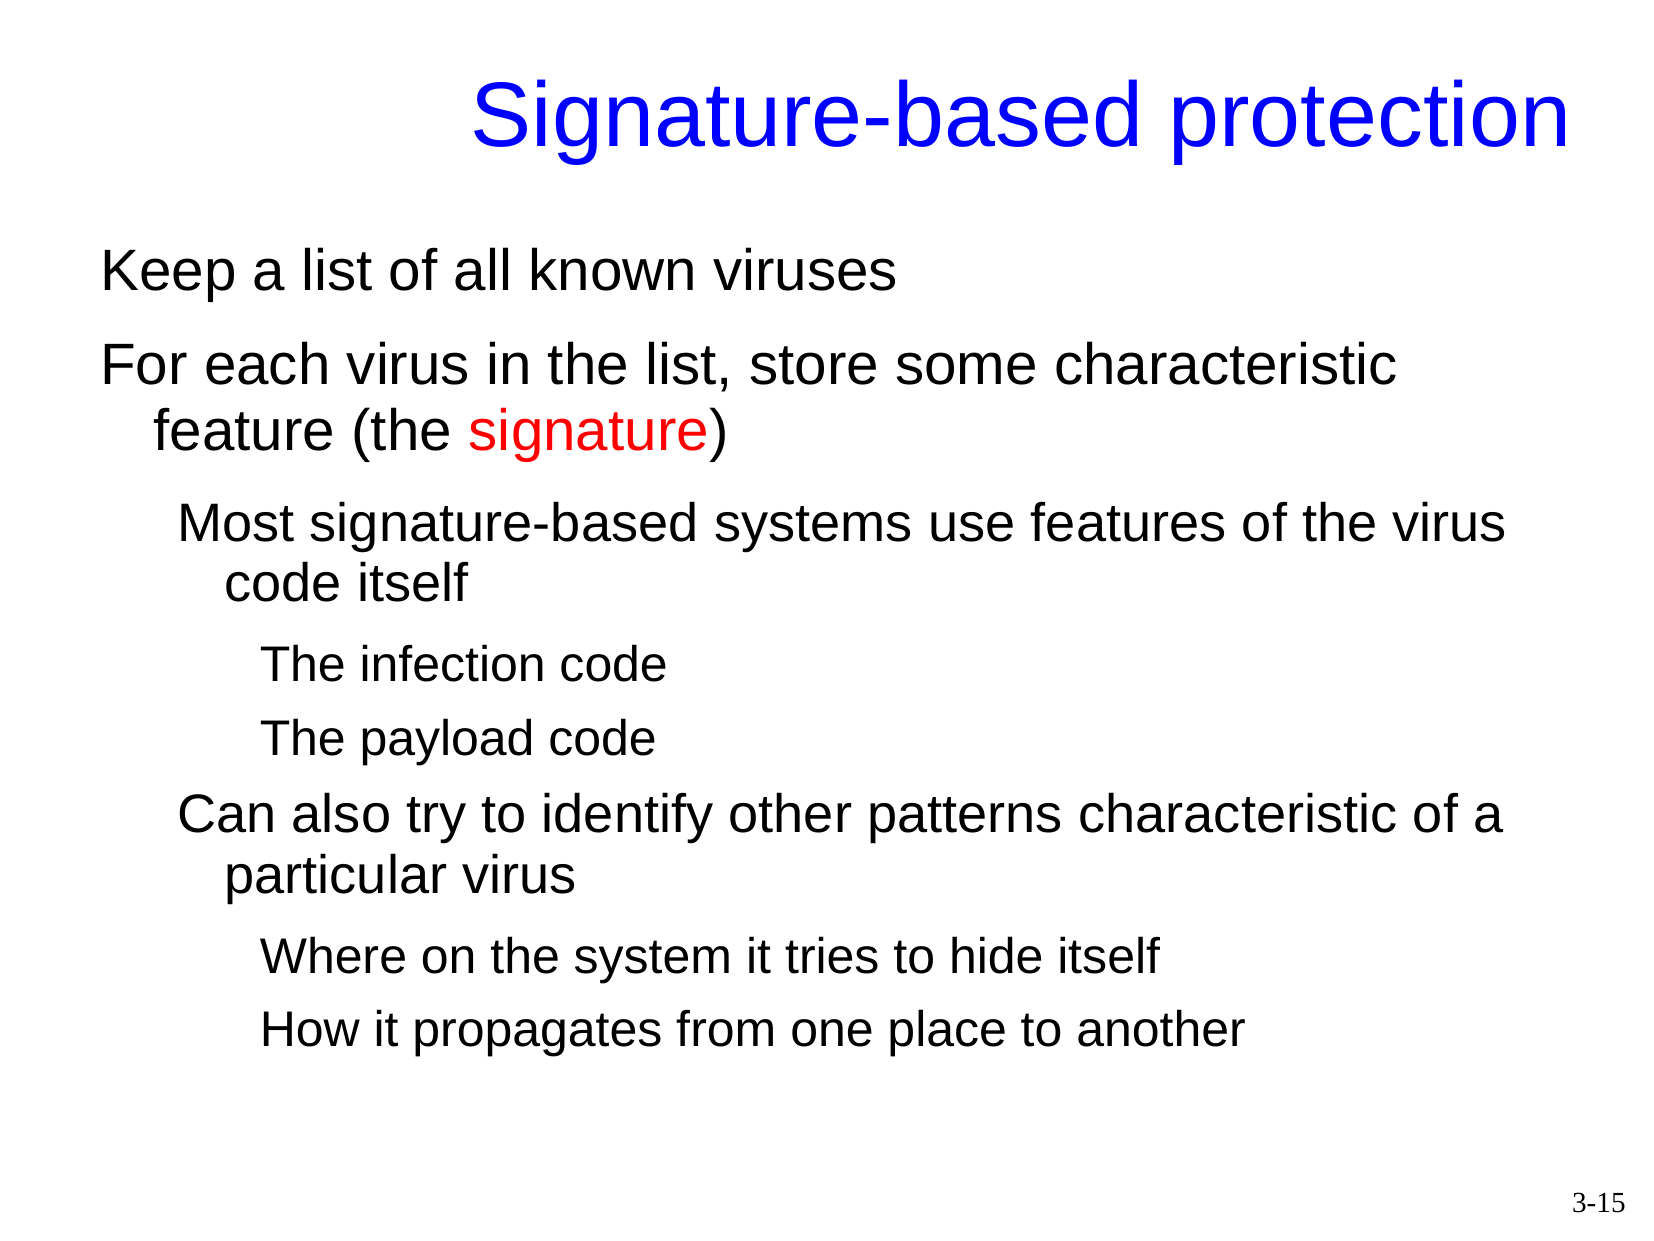

# Signature-based protection
Keep a list of all known viruses
For each virus in the list, store some characteristic feature (the signature)
Most signature-based systems use features of the virus code itself
The infection code
The payload code
Can also try to identify other patterns characteristic of a particular virus
Where on the system it tries to hide itself
How it propagates from one place to another